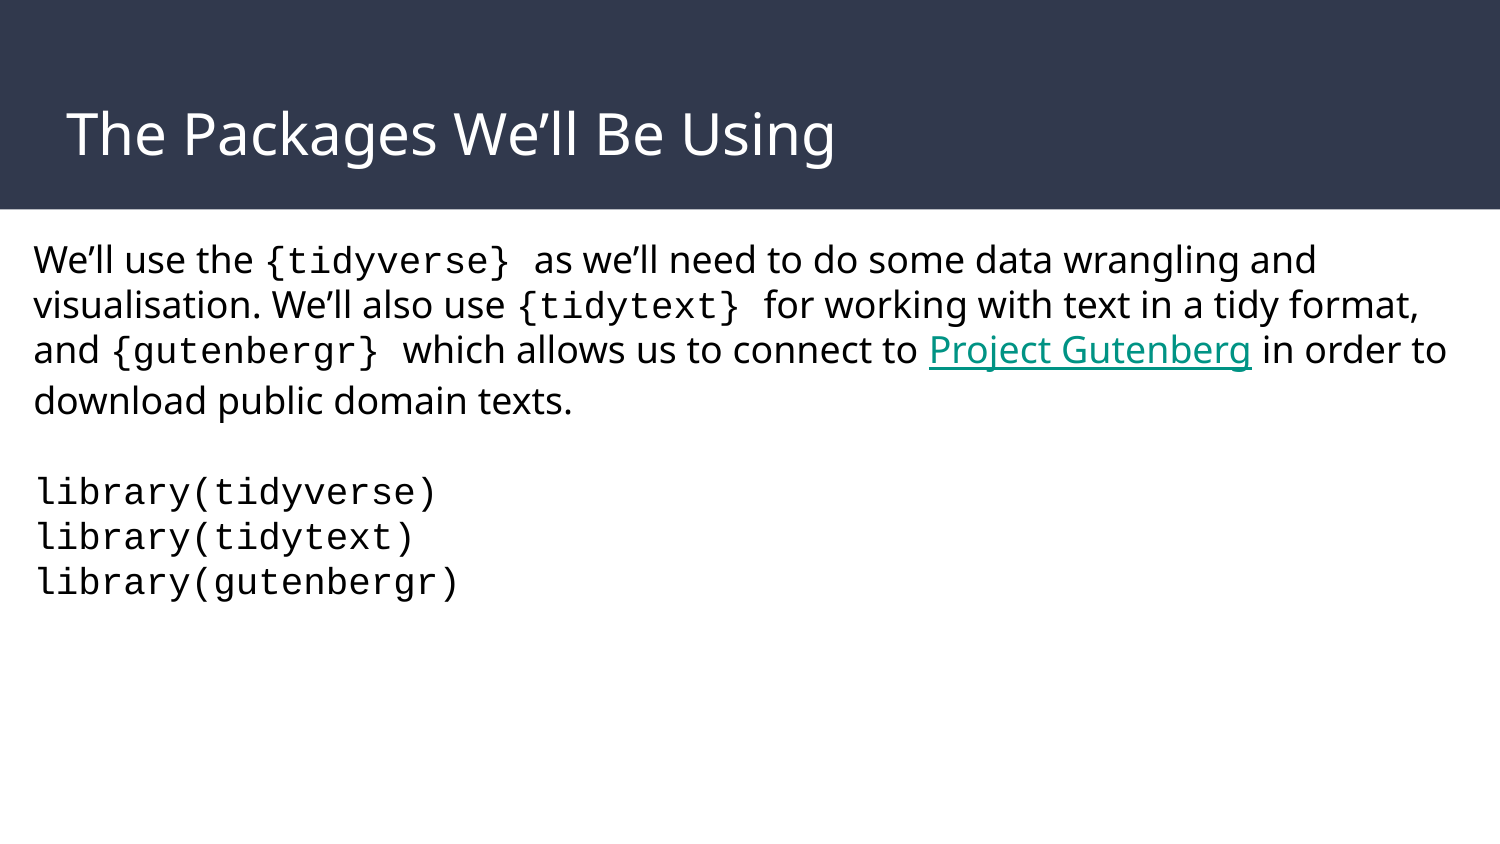

# The Packages We’ll Be Using
We’ll use the {tidyverse} as we’ll need to do some data wrangling and visualisation. We’ll also use {tidytext} for working with text in a tidy format, and {gutenbergr} which allows us to connect to Project Gutenberg in order to download public domain texts.
library(tidyverse)
library(tidytext)
library(gutenbergr)